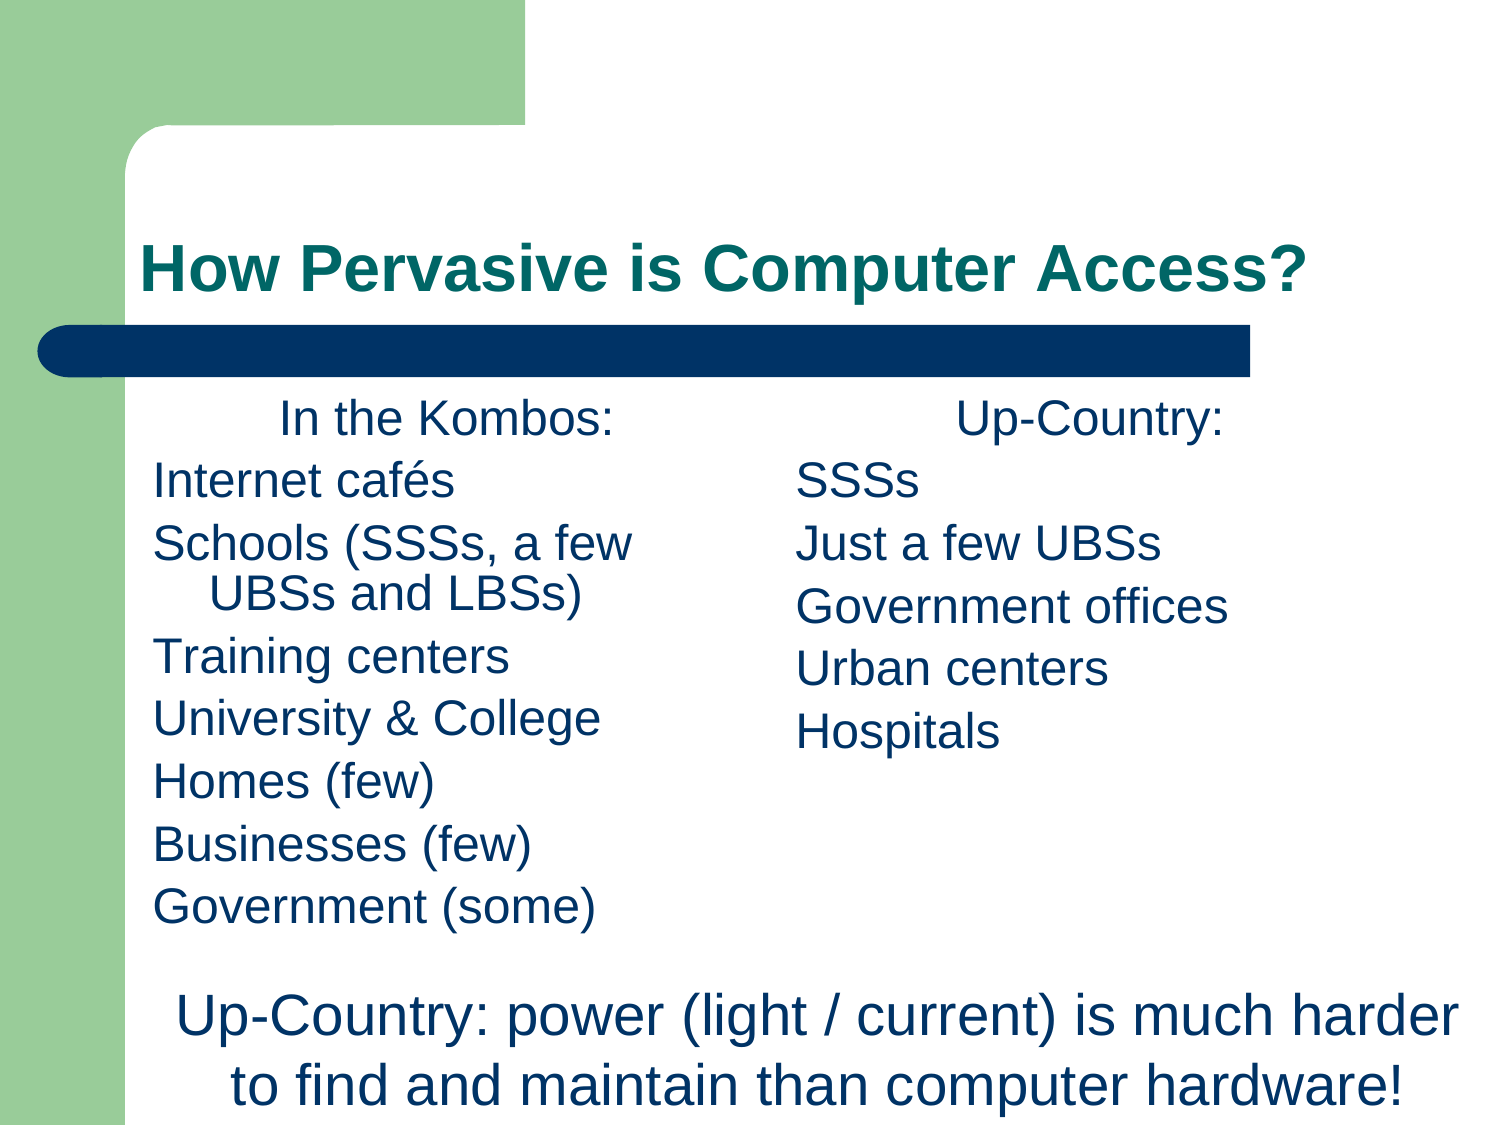

# How Pervasive is Computer Access?
In the Kombos:
Internet cafés
Schools (SSSs, a few UBSs and LBSs)
Training centers
University & College
Homes (few)
Businesses (few)
Government (some)
Up-Country:
SSSs
Just a few UBSs
Government offices
Urban centers
Hospitals
Up-Country: power (light / current) is much harder to find and maintain than computer hardware!